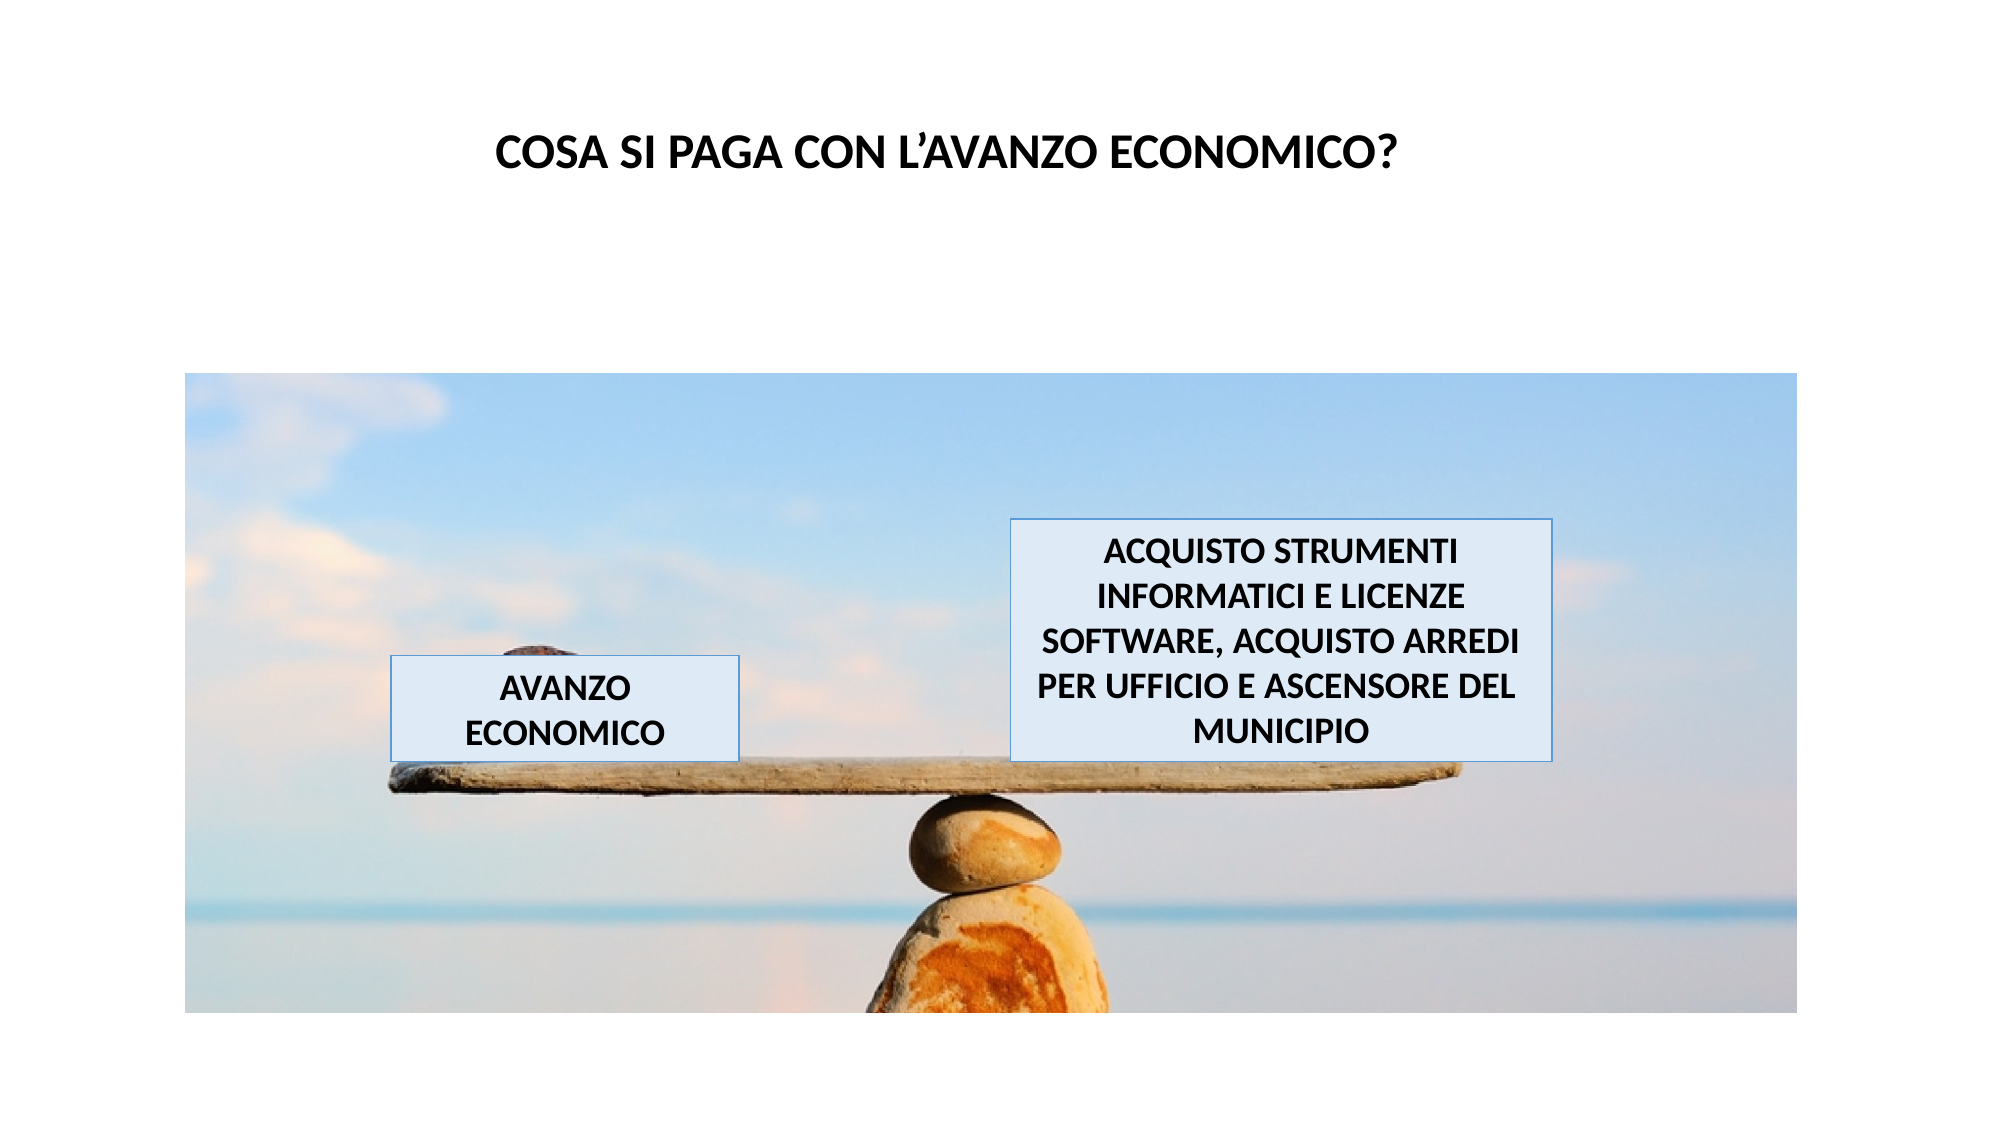

COSA SI PAGA CON L’AVANZO ECONOMICO?
ACQUISTO STRUMENTI INFORMATICI E LICENZE SOFTWARE, ACQUISTO ARREDI PER UFFICIO E ASCENSORE DEL MUNICIPIO
AVANZO ECONOMICO